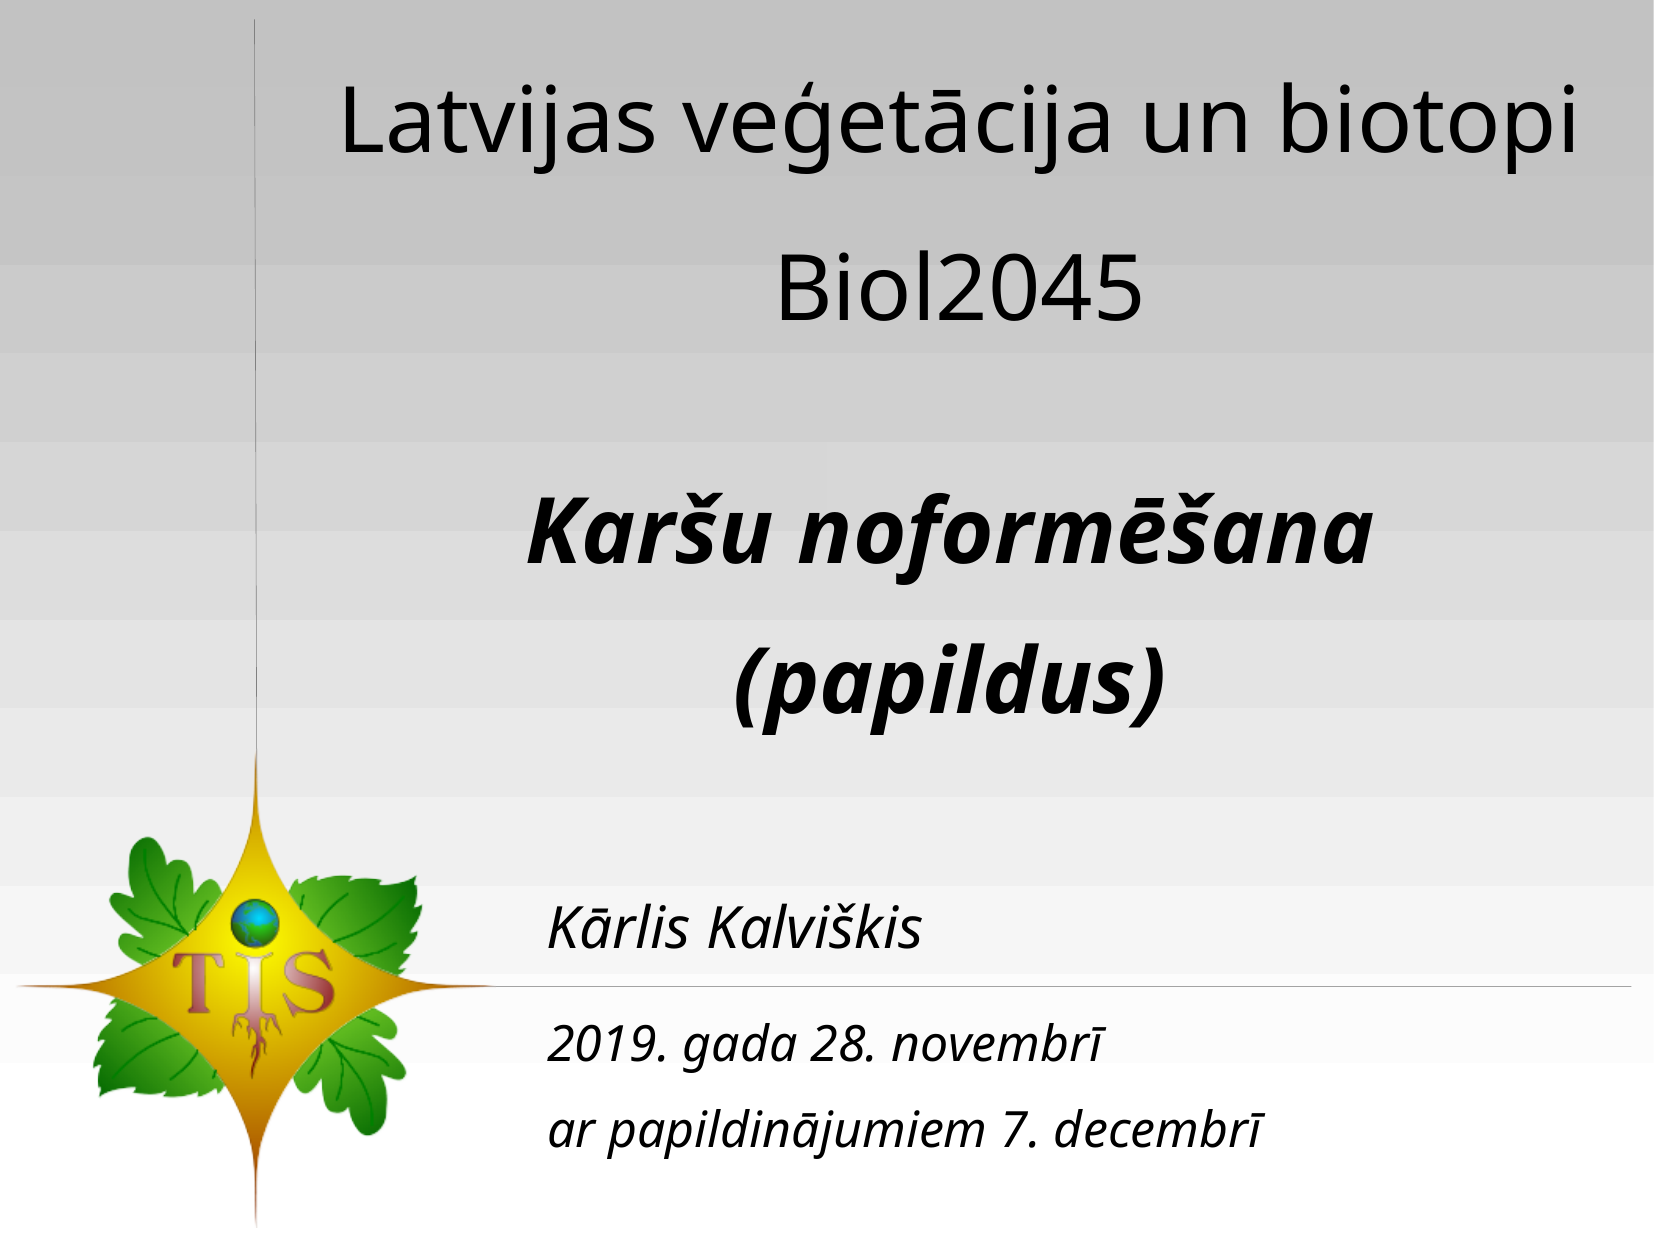

# Karšu noformēšana (papildus)
Kārlis Kalviškis
2019. gada 28. novembrī
ar papildinājumiem 7. decembrī